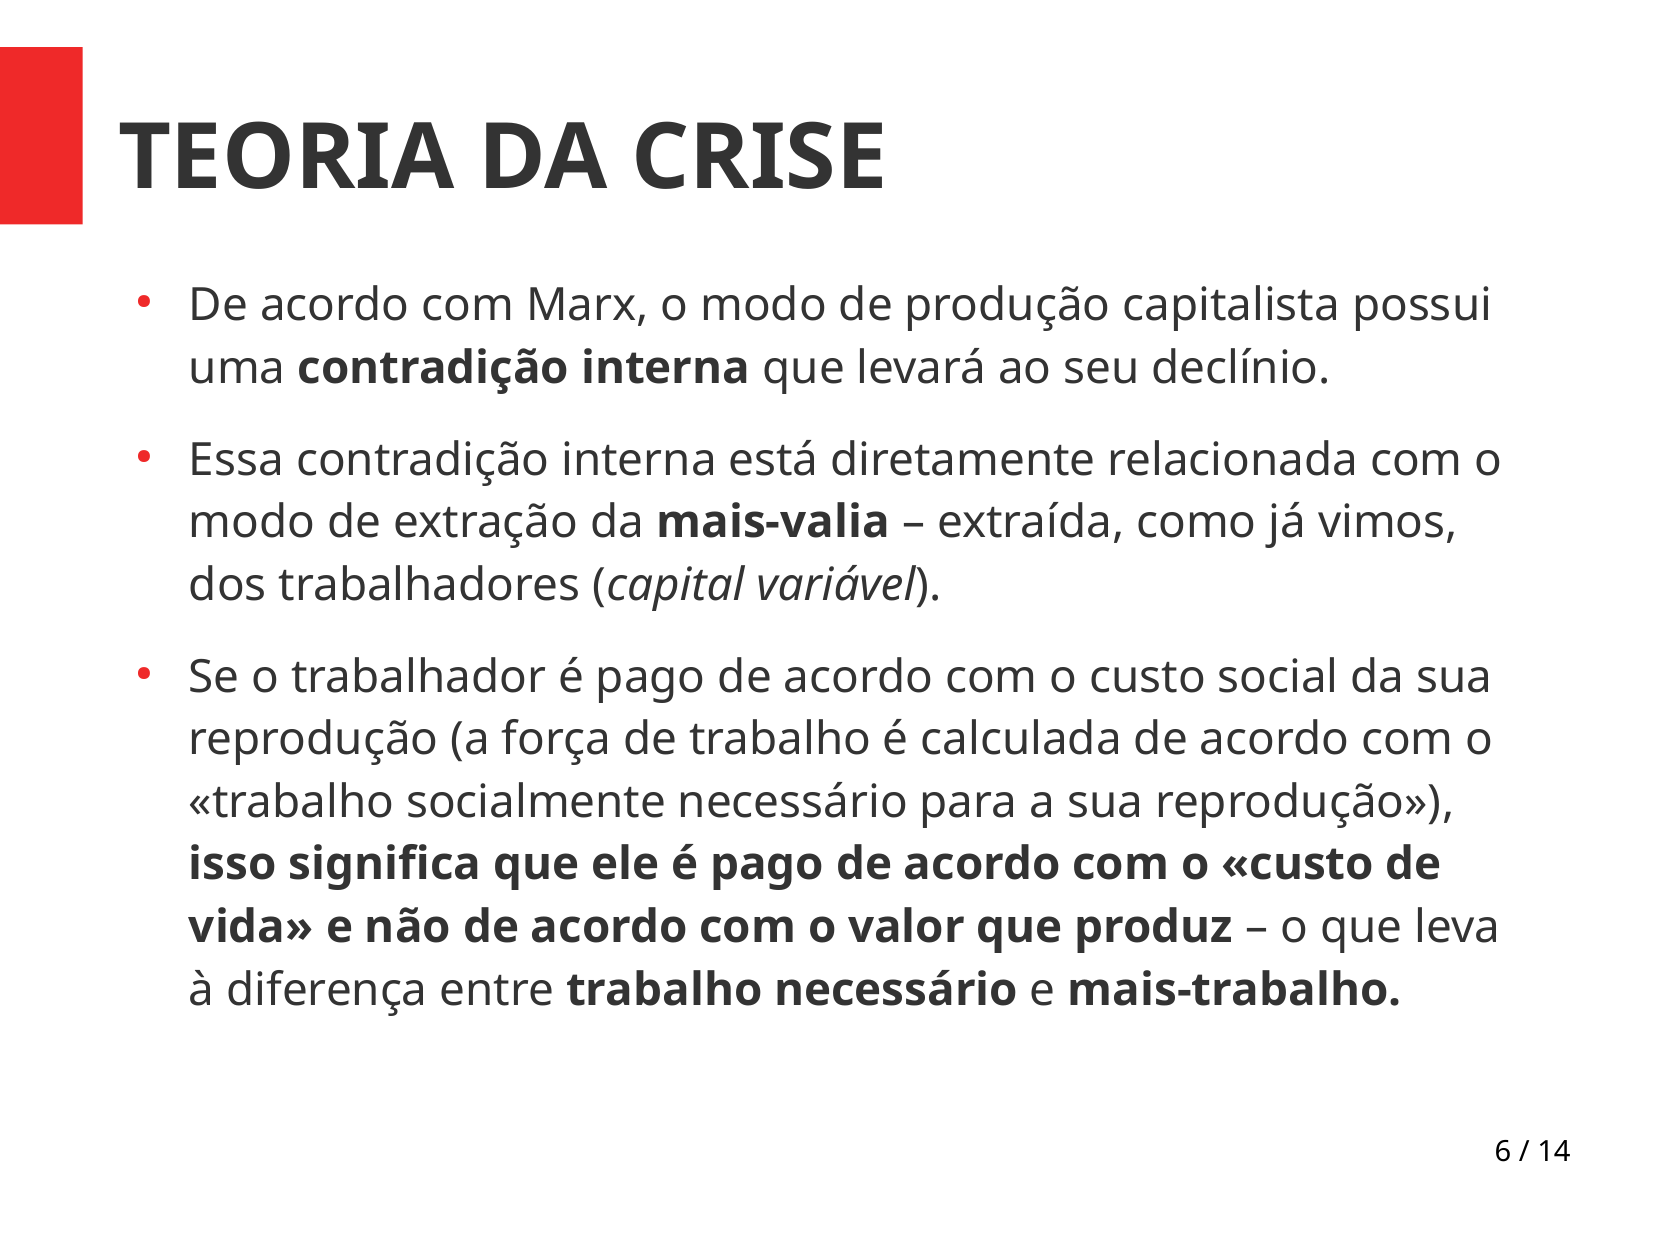

# TEORIA DA CRISE
De acordo com Marx, o modo de produção capitalista possui uma contradição interna que levará ao seu declínio.
Essa contradição interna está diretamente relacionada com o modo de extração da mais-valia – extraída, como já vimos, dos trabalhadores (capital variável).
Se o trabalhador é pago de acordo com o custo social da sua reprodução (a força de trabalho é calculada de acordo com o «trabalho socialmente necessário para a sua reprodução»), isso significa que ele é pago de acordo com o «custo de vida» e não de acordo com o valor que produz – o que leva à diferença entre trabalho necessário e mais-trabalho.
6